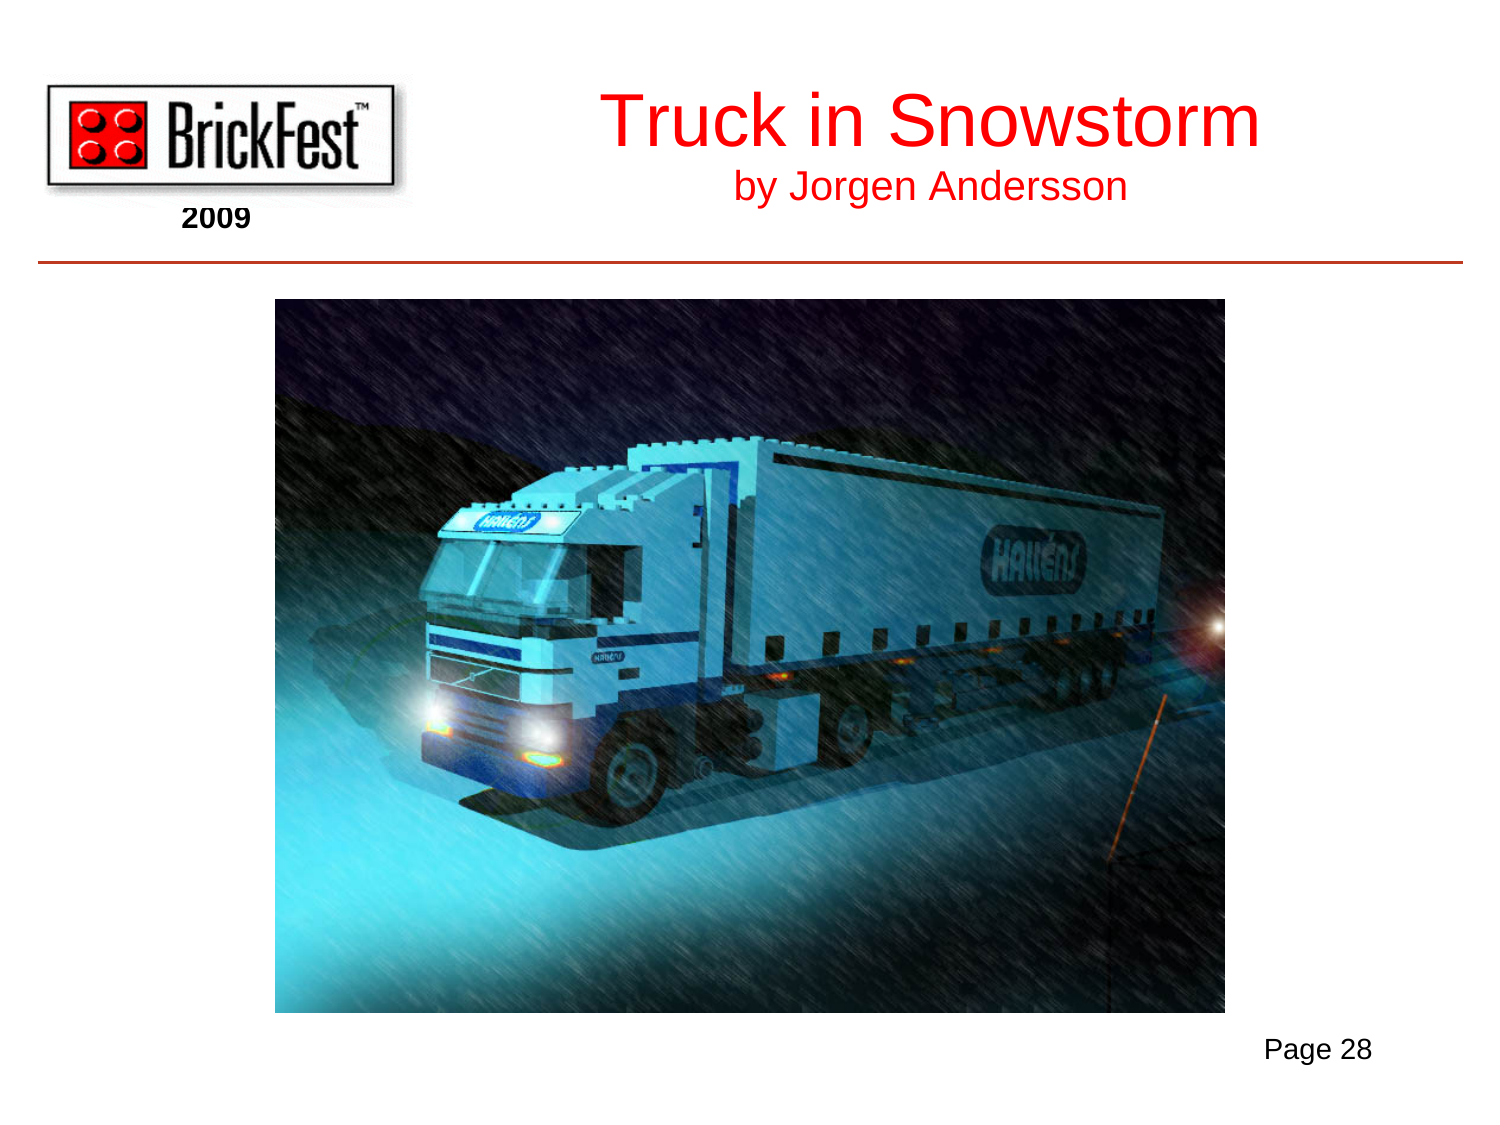

# Truck in Snowstorm by Jorgen Andersson
28